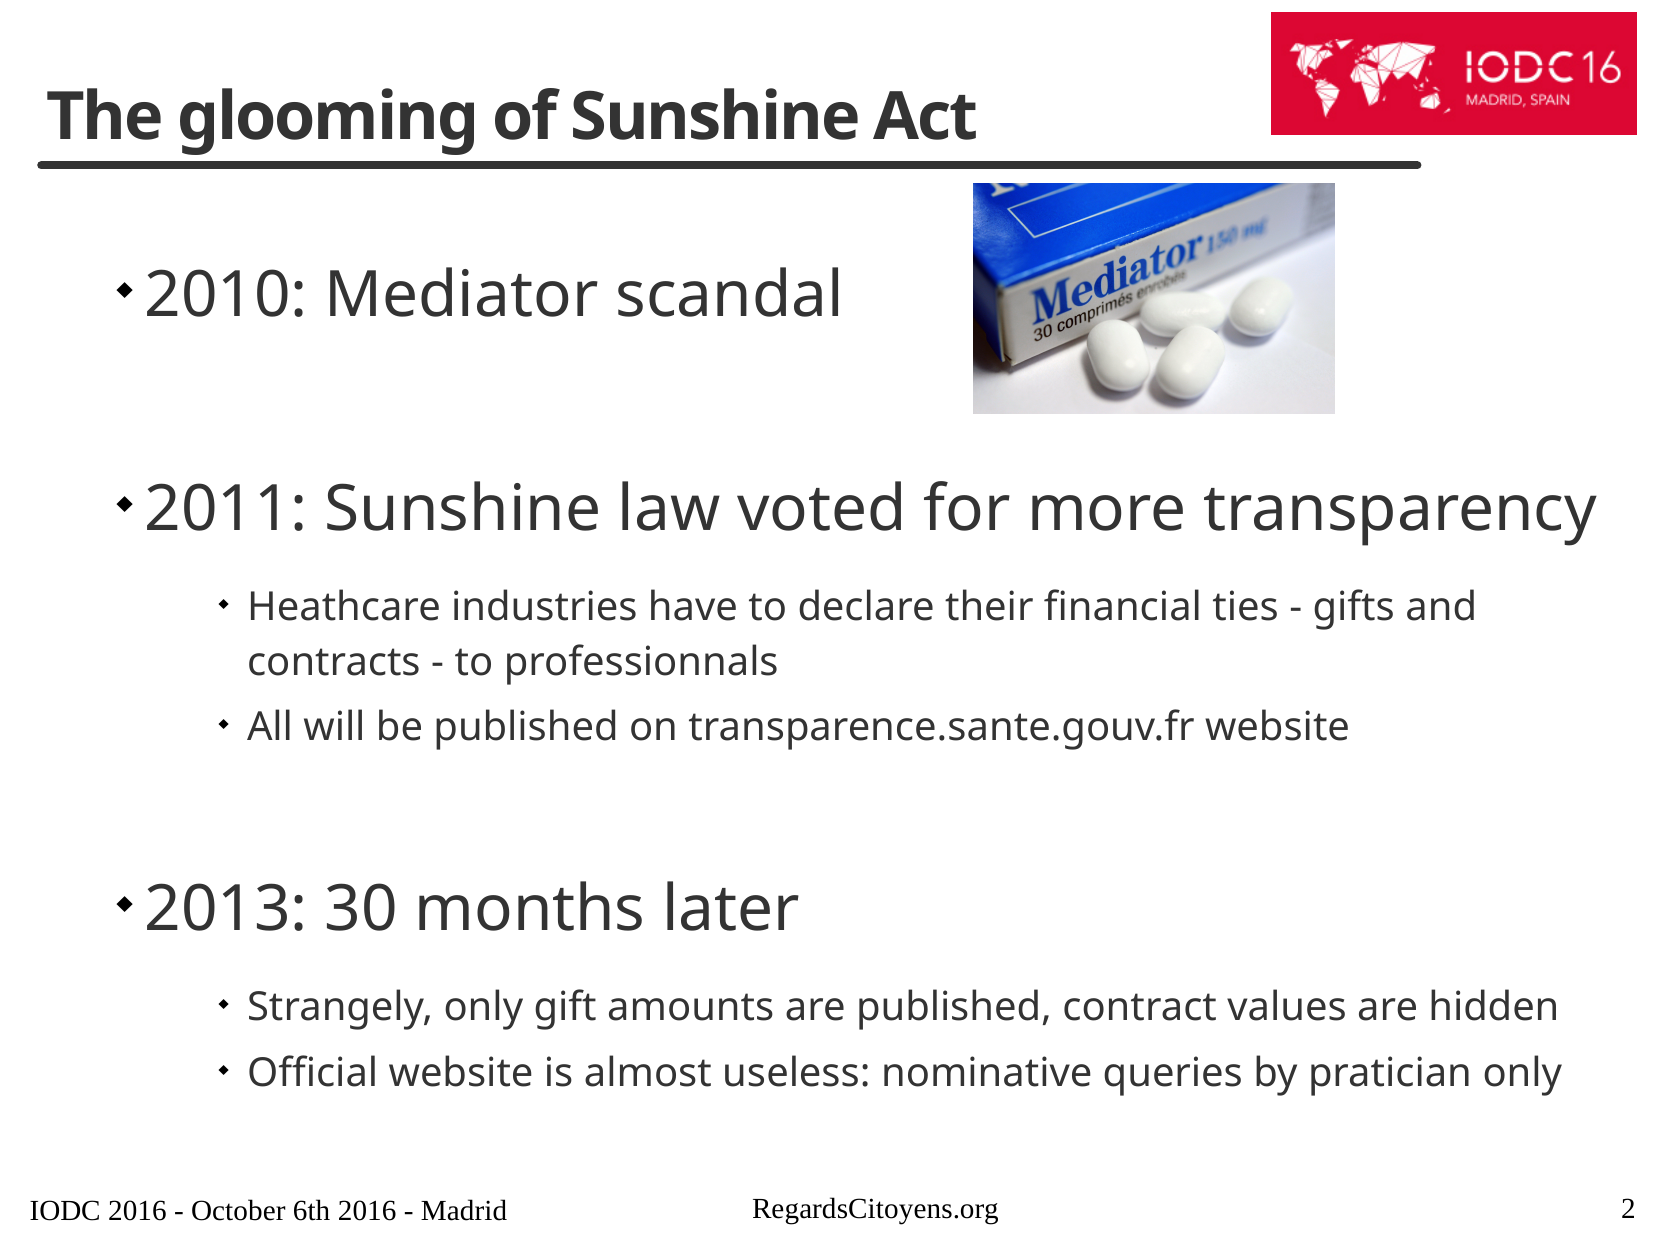

# The glooming of Sunshine Act
2010: Mediator scandal
2011: Sunshine law voted for more transparency
Heathcare industries have to declare their financial ties - gifts and contracts - to professionnals
All will be published on transparence.sante.gouv.fr website
2013: 30 months later
Strangely, only gift amounts are published, contract values are hidden
Official website is almost useless: nominative queries by pratician only
RegardsCitoyens.org
2
IODC 2016 - October 6th 2016 - Madrid